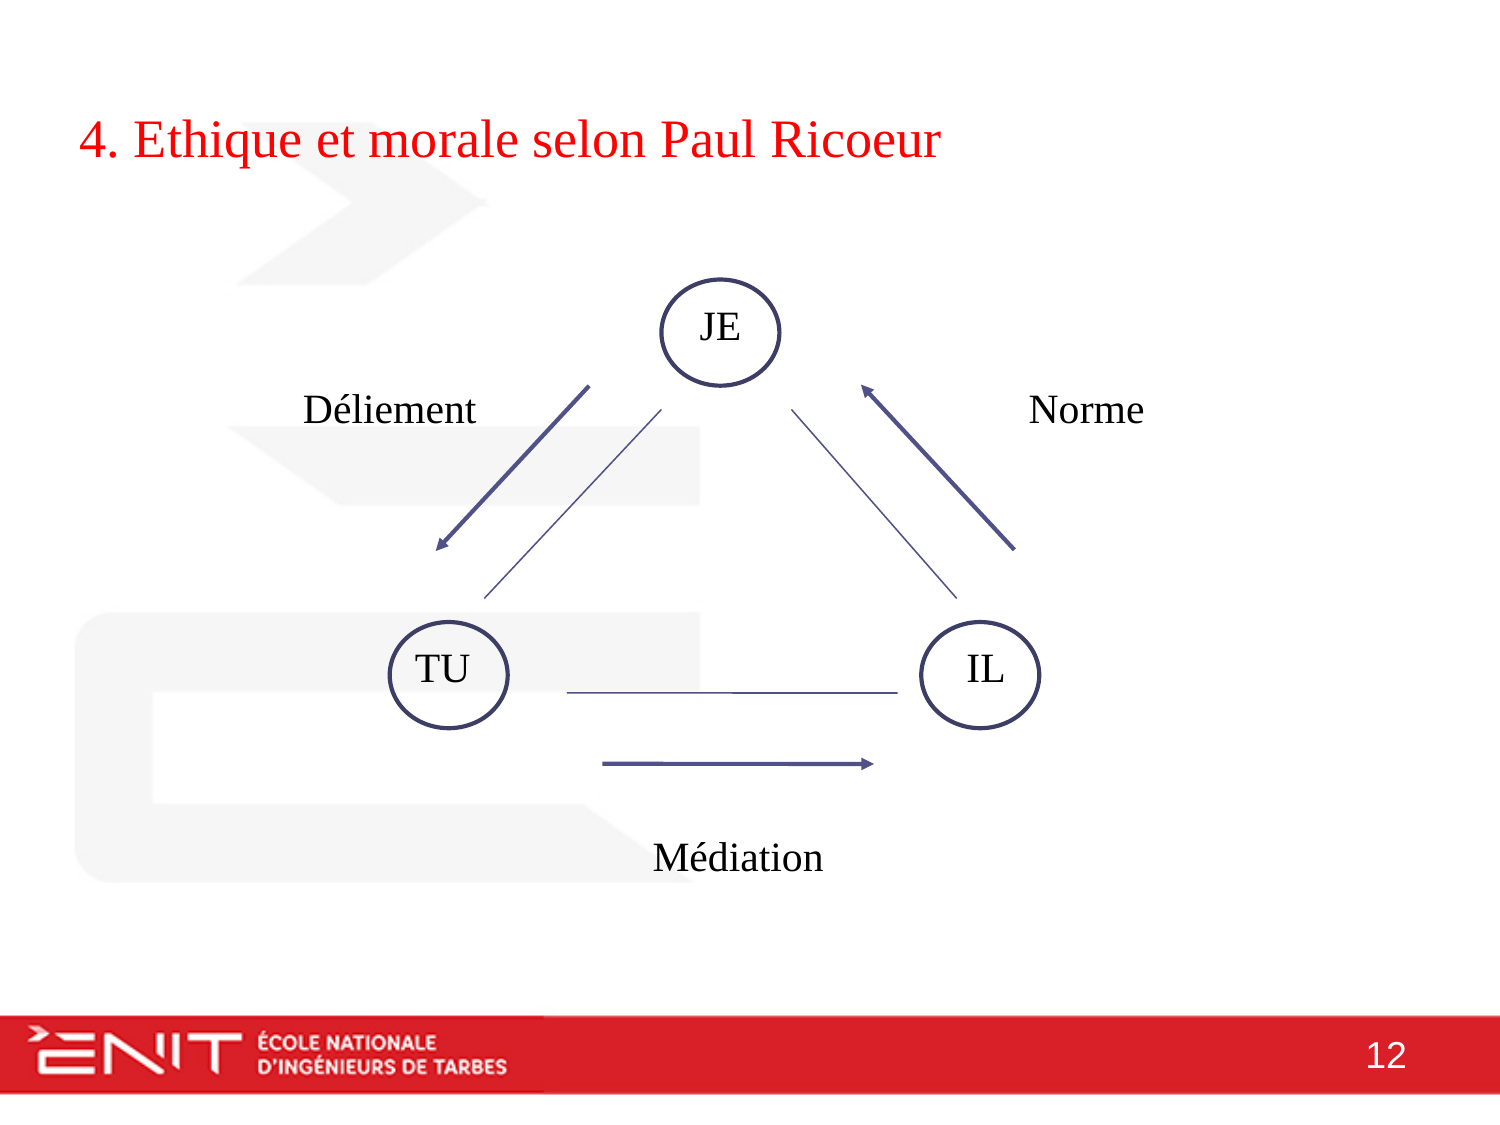

# 4. Ethique et morale selon Paul Ricoeur
JE
Norme
TU
IL
Médiation
Déliement